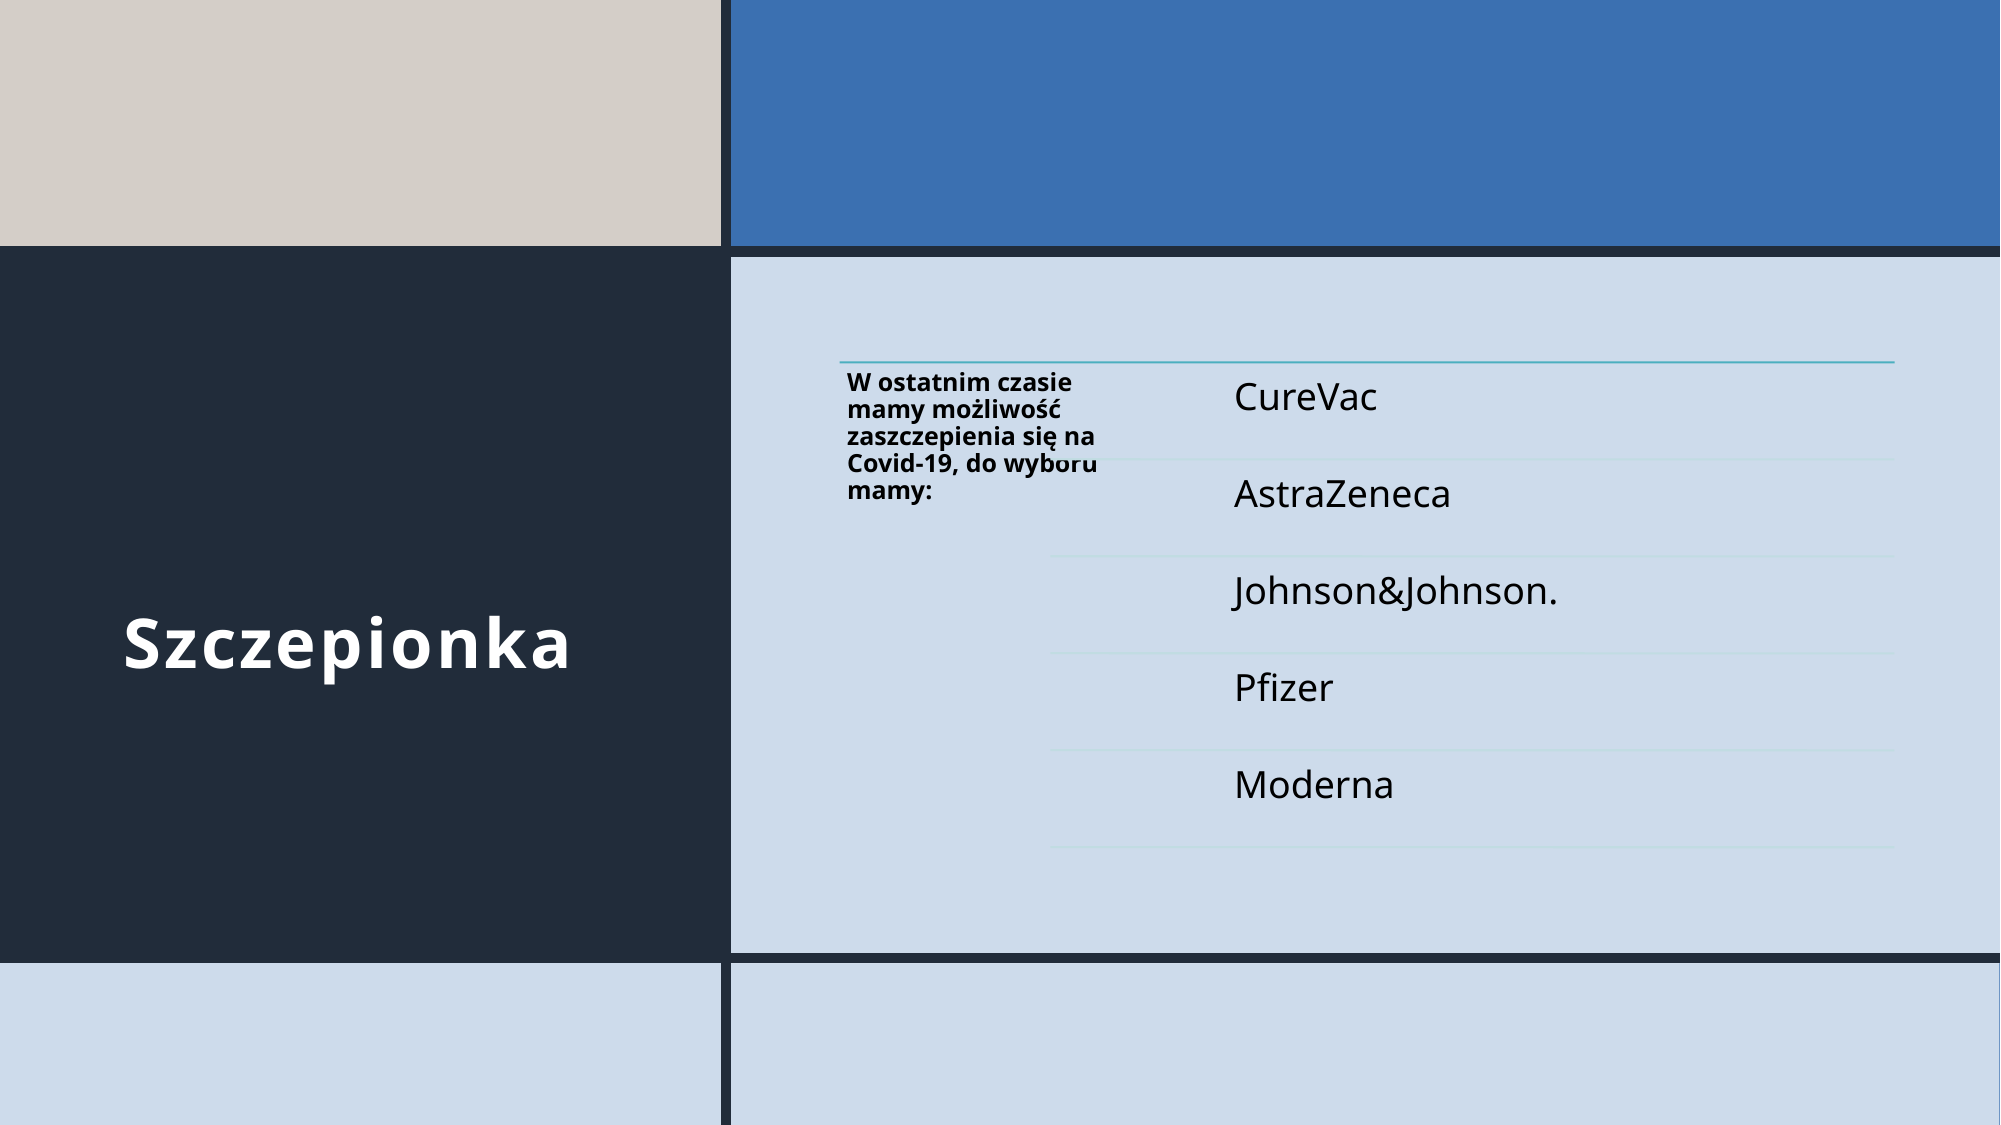

# Szczepionka
W ostatnim czasie mamy możliwość zaszczepienia się na Covid-19, do wyboru mamy:
CureVac
AstraZeneca
Johnson&Johnson.
Pfizer
Moderna